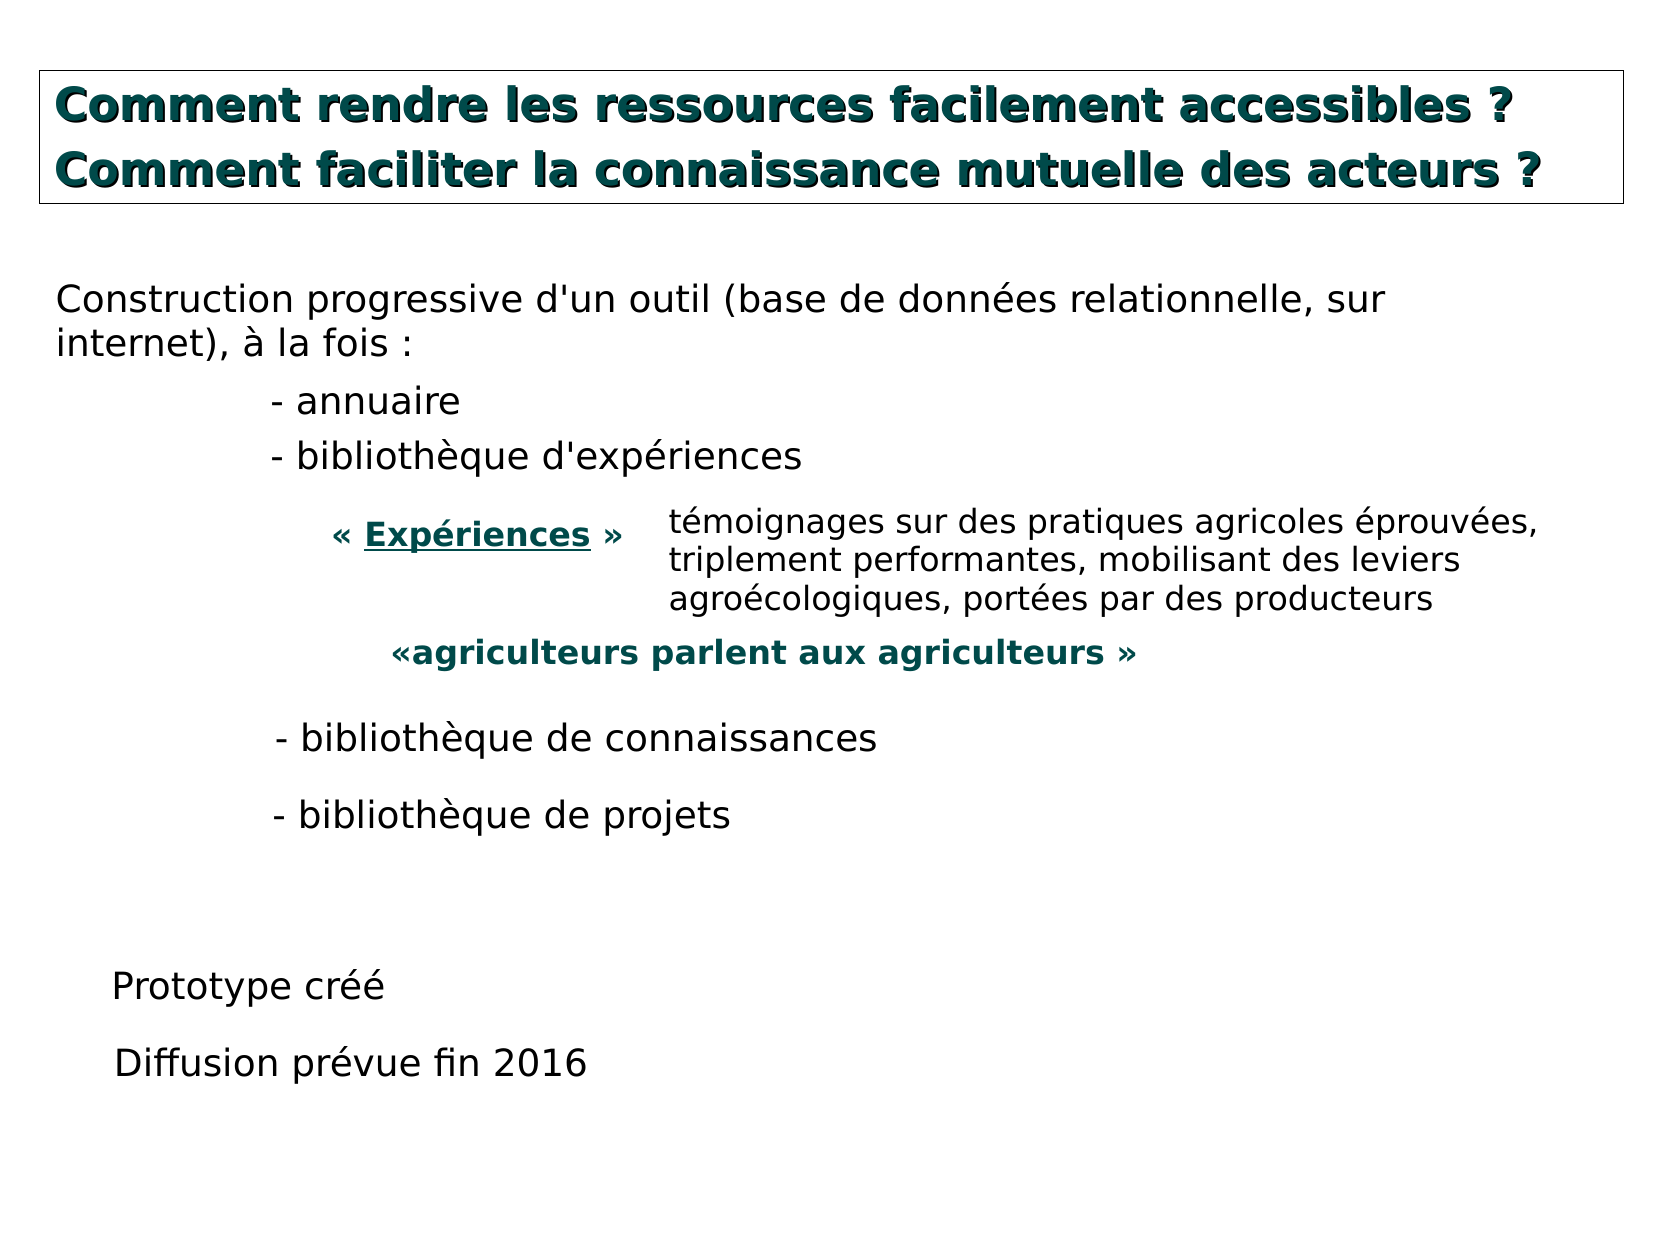

Comment rendre les ressources facilement accessibles ?
Comment faciliter la connaissance mutuelle des acteurs ?
Construction progressive d'un outil (base de données relationnelle, sur internet), à la fois :
- annuaire
- bibliothèque d'expériences
témoignages sur des pratiques agricoles éprouvées, triplement performantes, mobilisant des leviers agroécologiques, portées par des producteurs
« Expériences »
«agriculteurs parlent aux agriculteurs »
- bibliothèque de connaissances
- bibliothèque de projets
Prototype créé
Diffusion prévue fin 2016